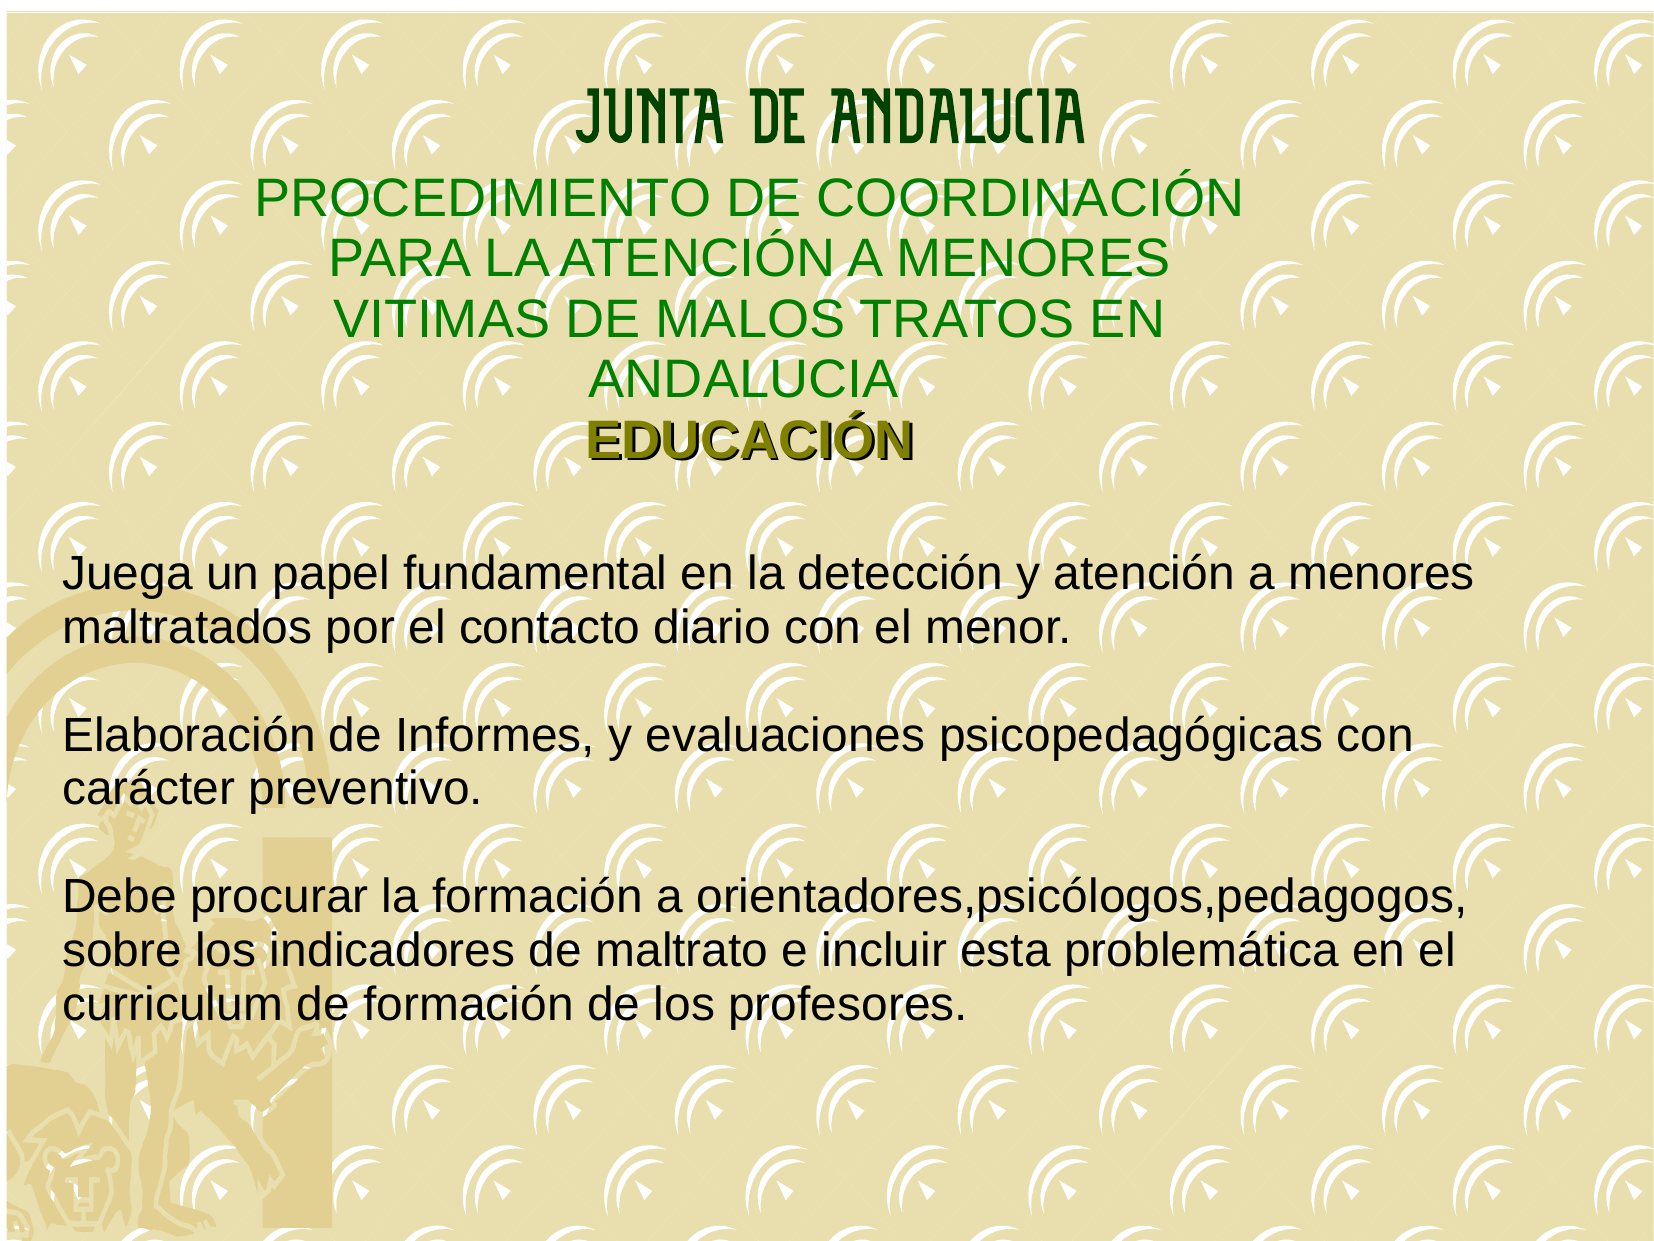

PROCEDIMIENTO DE COORDINACIÓN PARA LA ATENCIÓN A MENORES VITIMAS DE MALOS TRATOS EN ANDALUCIA
EDUCACIÓN
#
Juega un papel fundamental en la detección y atención a menores maltratados por el contacto diario con el menor.
Elaboración de Informes, y evaluaciones psicopedagógicas con carácter preventivo.
Debe procurar la formación a orientadores,psicólogos,pedagogos, sobre los indicadores de maltrato e incluir esta problemática en el curriculum de formación de los profesores.